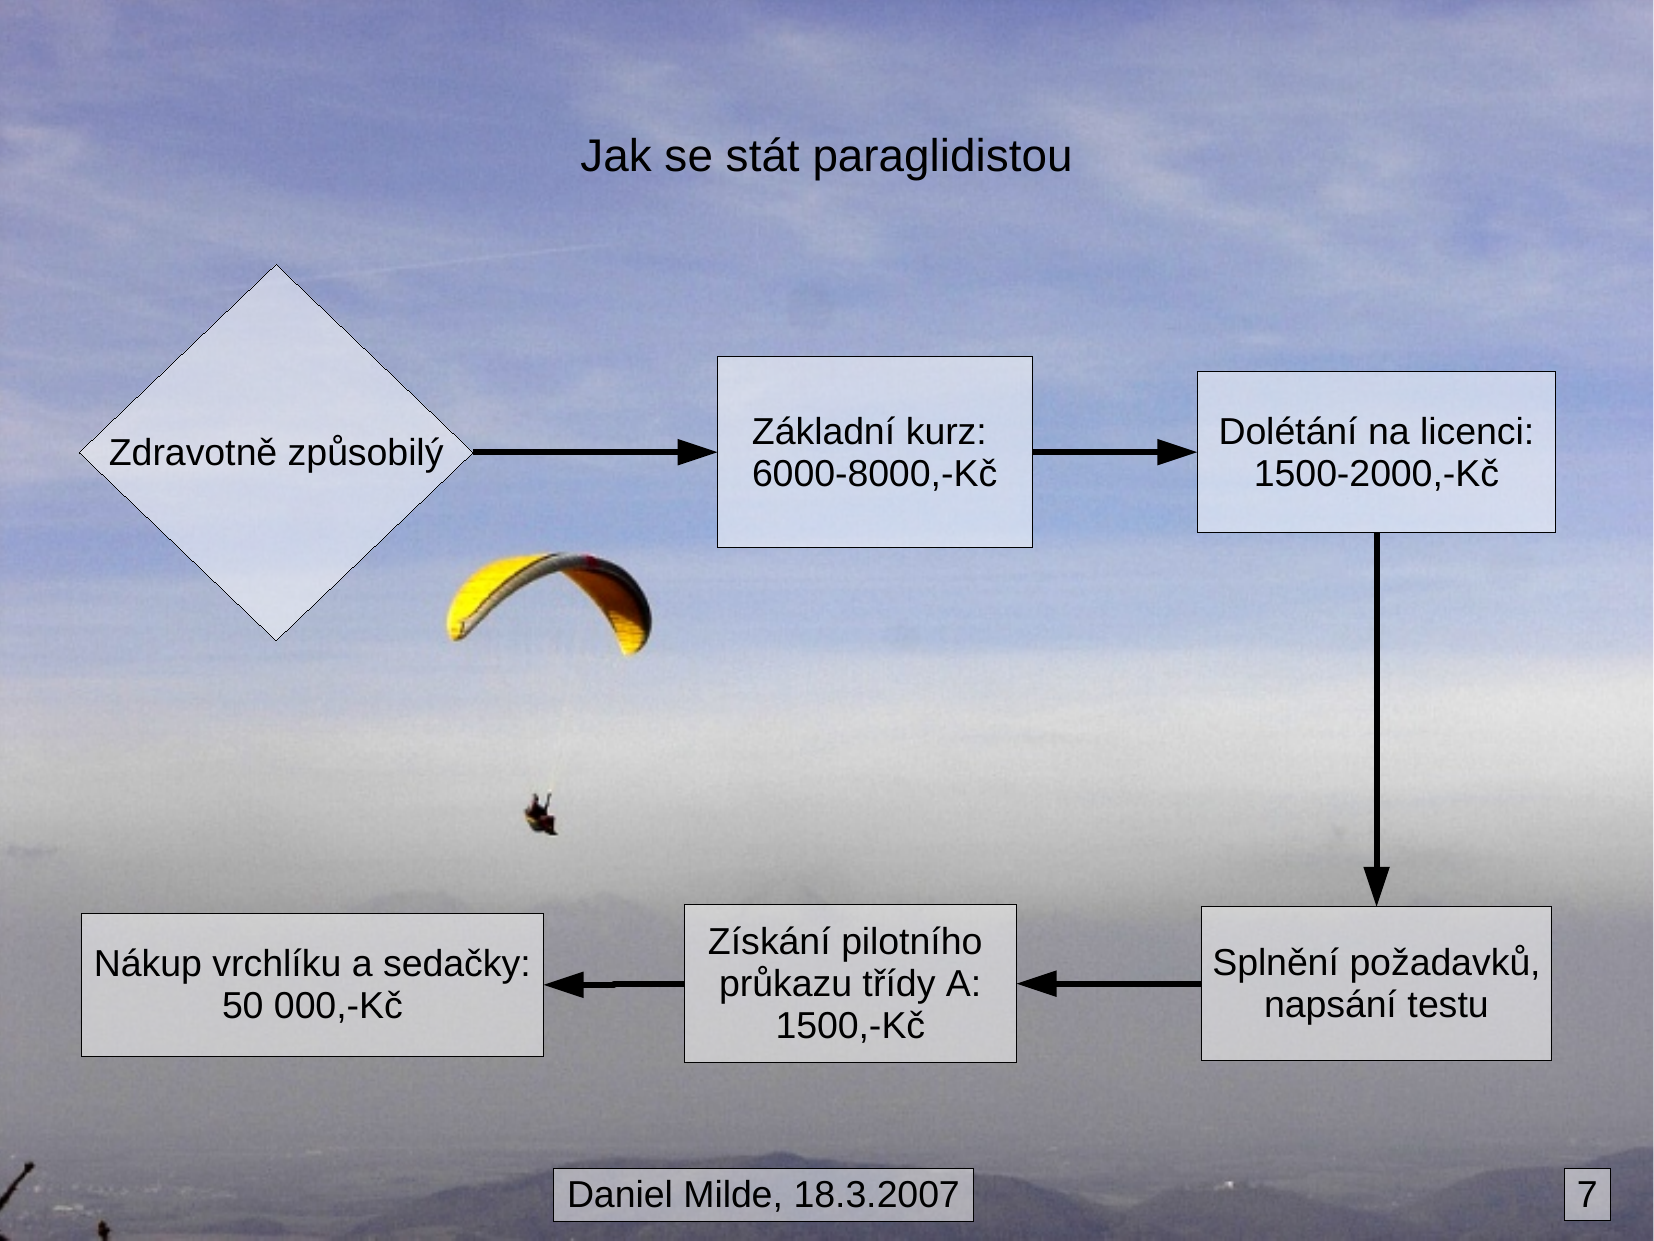

Jak se stát paraglidistou
Zdravotně způsobilý
Základní kurz:
6000-8000,-Kč
Dolétání na licenci:
1500-2000,-Kč
Získání pilotního
průkazu třídy A:
1500,-Kč
Splnění požadavků,
napsání testu
Nákup vrchlíku a sedačky:
50 000,-Kč
Daniel Milde, 18.3.2007
7